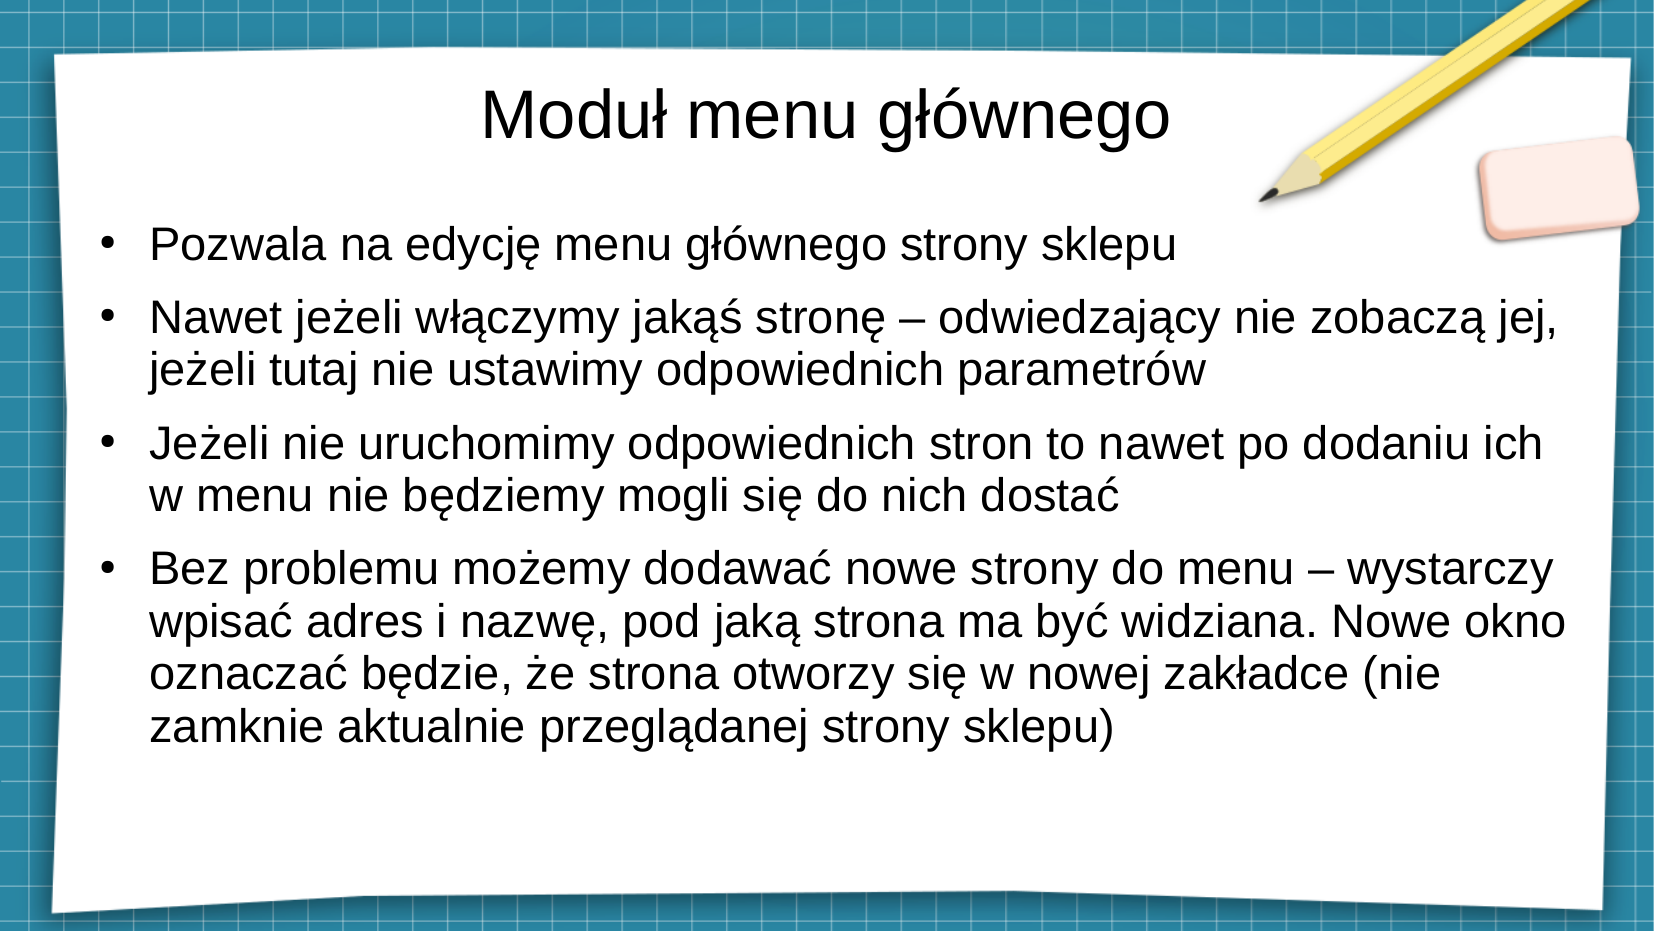

# Moduł menu głównego
Pozwala na edycję menu głównego strony sklepu
Nawet jeżeli włączymy jakąś stronę – odwiedzający nie zobaczą jej, jeżeli tutaj nie ustawimy odpowiednich parametrów
Jeżeli nie uruchomimy odpowiednich stron to nawet po dodaniu ich w menu nie będziemy mogli się do nich dostać
Bez problemu możemy dodawać nowe strony do menu – wystarczy wpisać adres i nazwę, pod jaką strona ma być widziana. Nowe okno oznaczać będzie, że strona otworzy się w nowej zakładce (nie zamknie aktualnie przeglądanej strony sklepu)